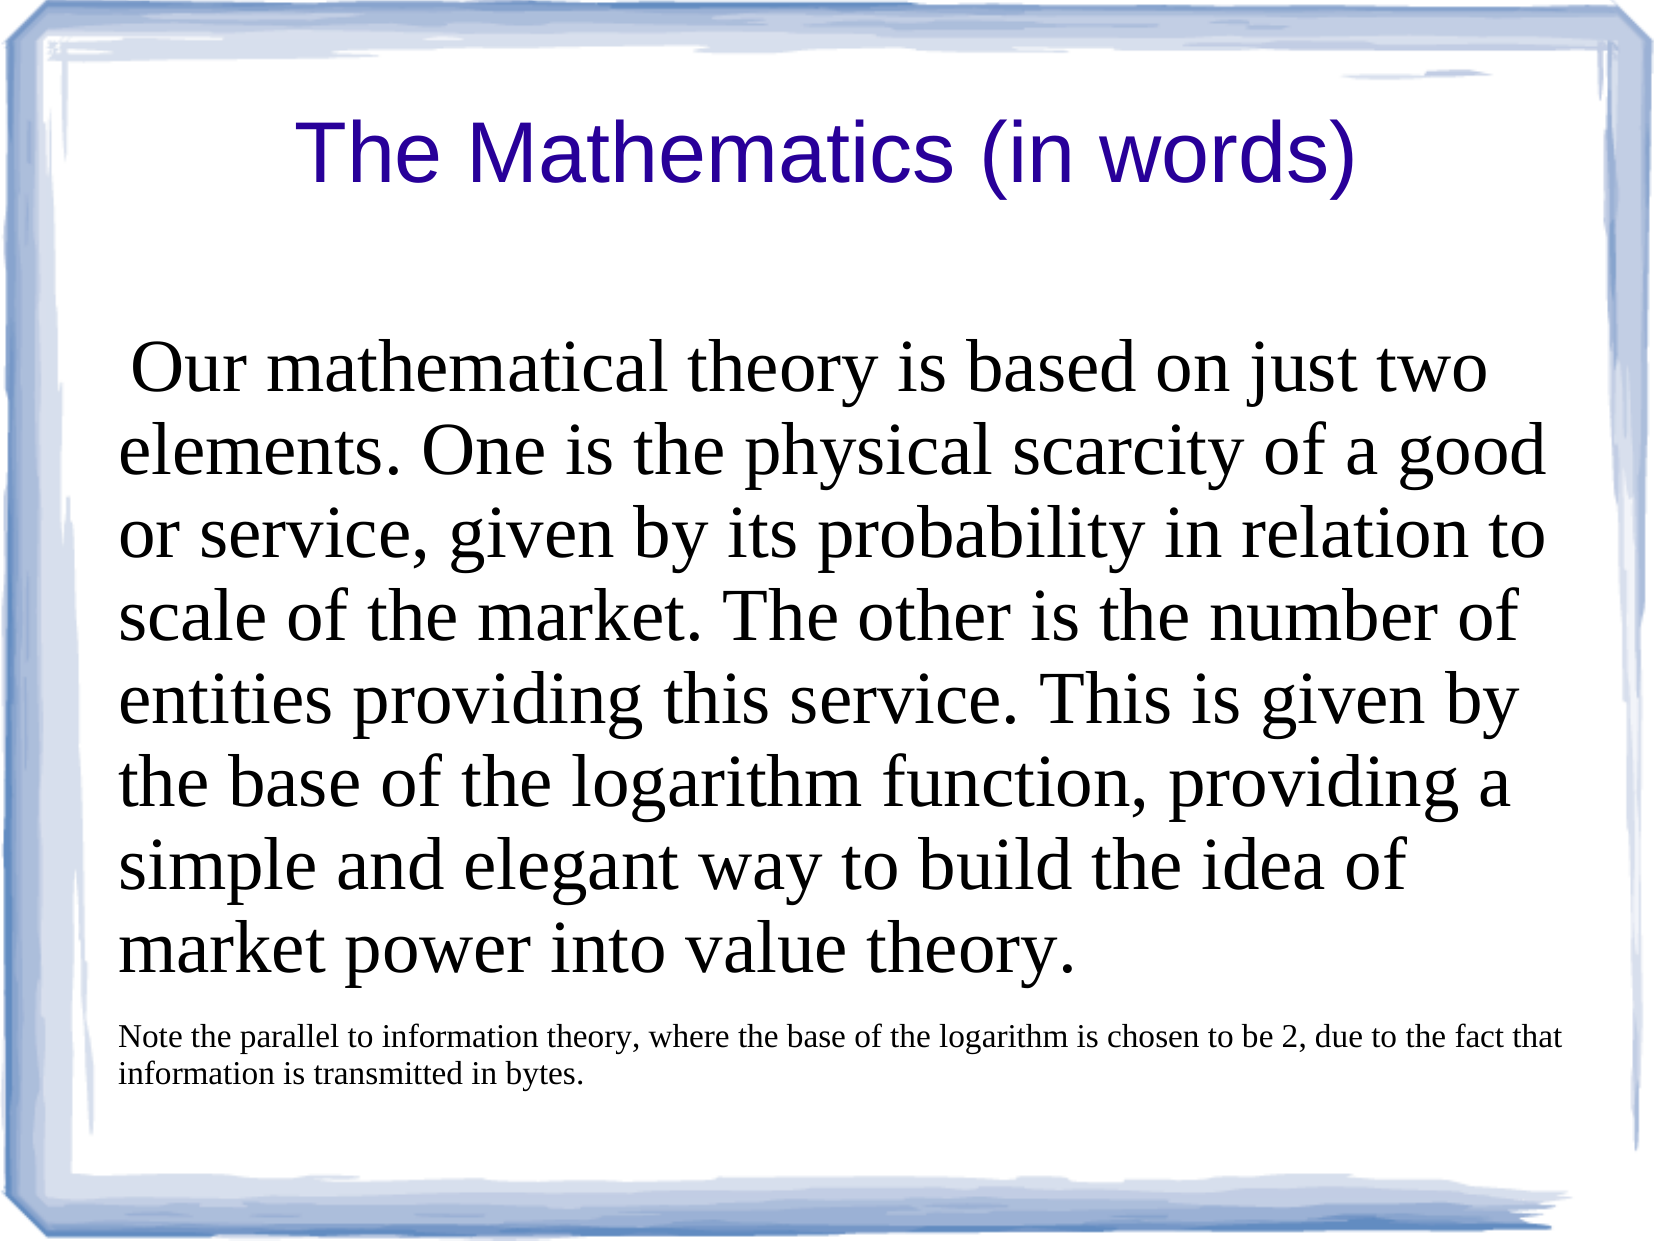

# The Mathematics (in words)
 Our mathematical theory is based on just two elements. One is the physical scarcity of a good or service, given by its probability in relation to scale of the market. The other is the number of entities providing this service. This is given by the base of the logarithm function, providing a simple and elegant way to build the idea of market power into value theory.
Note the parallel to information theory, where the base of the logarithm is chosen to be 2, due to the fact that information is transmitted in bytes.